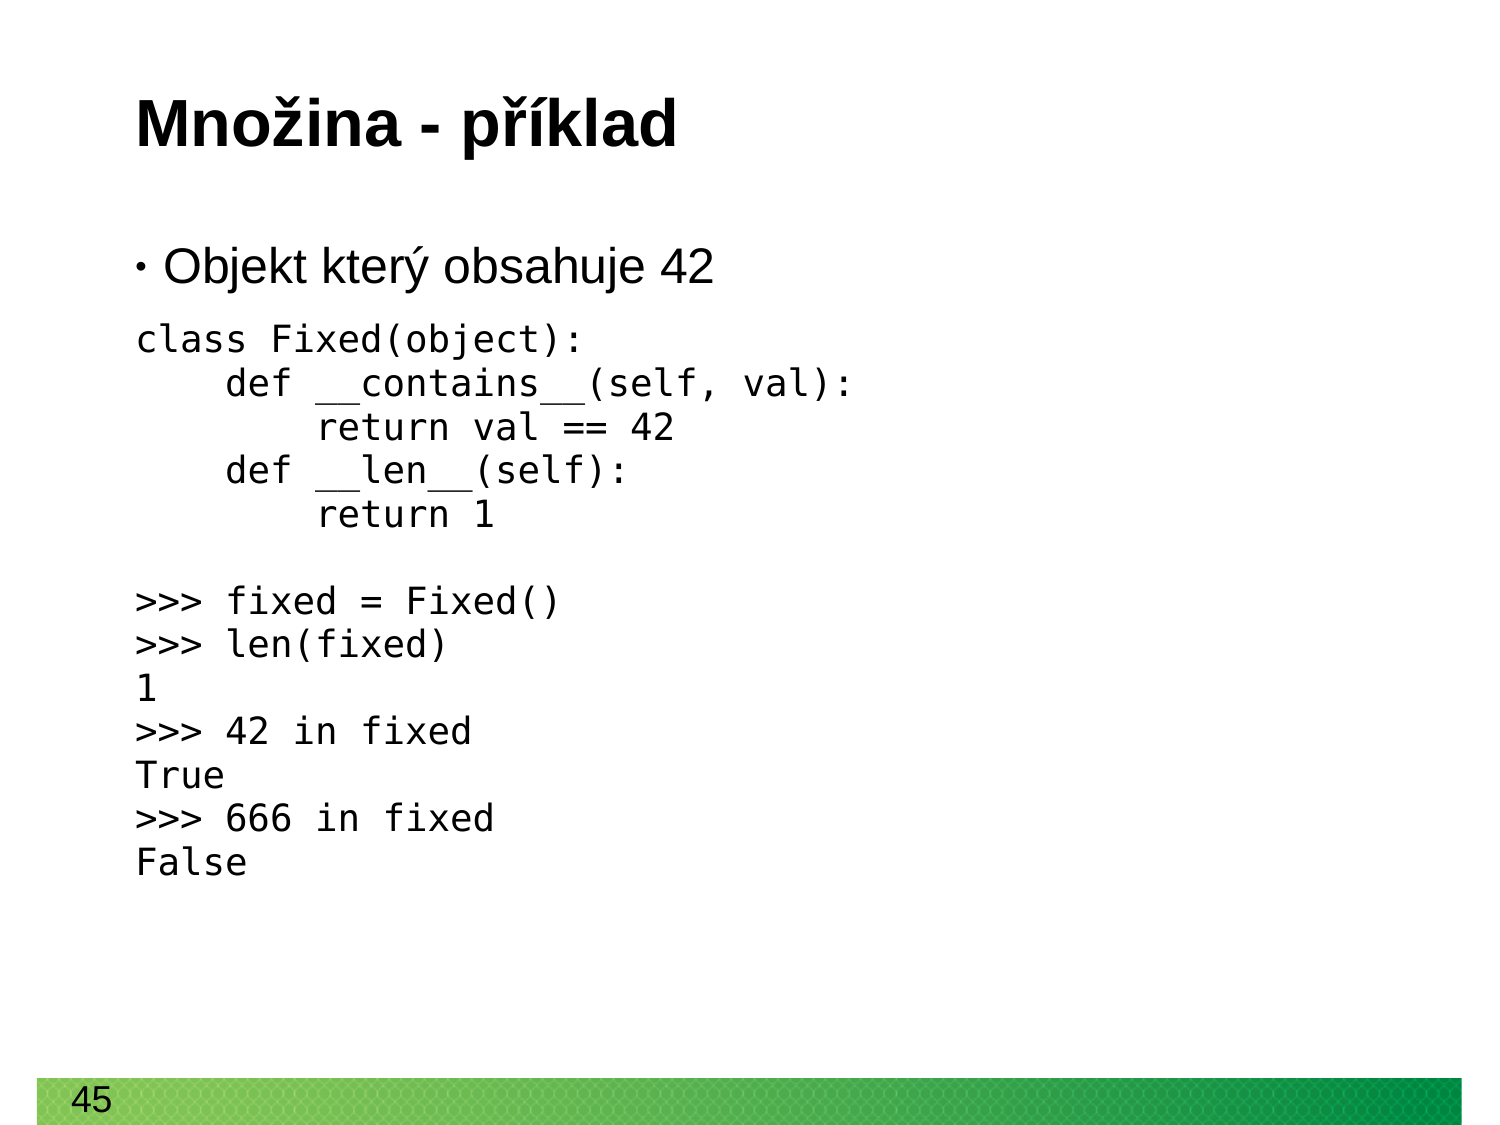

# Množina - příklad
Objekt který obsahuje 42
class Fixed(object):
 def __contains__(self, val):
 return val == 42
 def __len__(self):
 return 1
>>> fixed = Fixed()
>>> len(fixed)
1
>>> 42 in fixed
True
>>> 666 in fixed
False